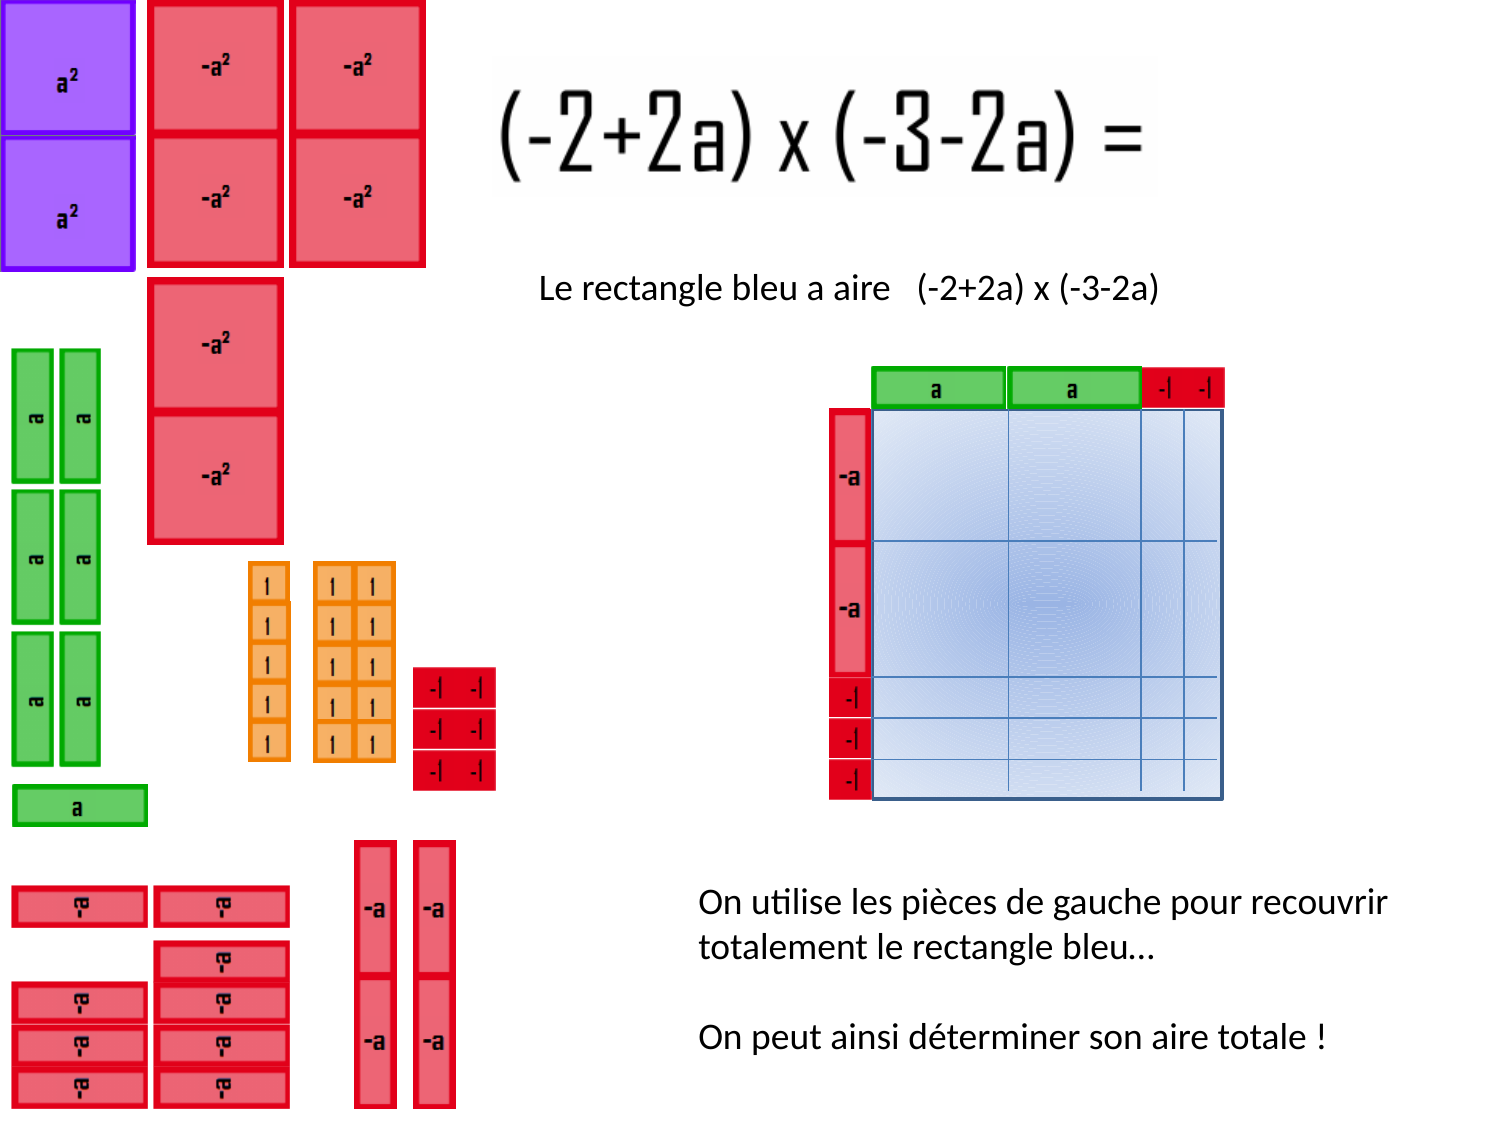

Le rectangle bleu a aire (-2+2a) x (-3-2a)
On utilise les pièces de gauche pour recouvrir
totalement le rectangle bleu…
On peut ainsi déterminer son aire totale !